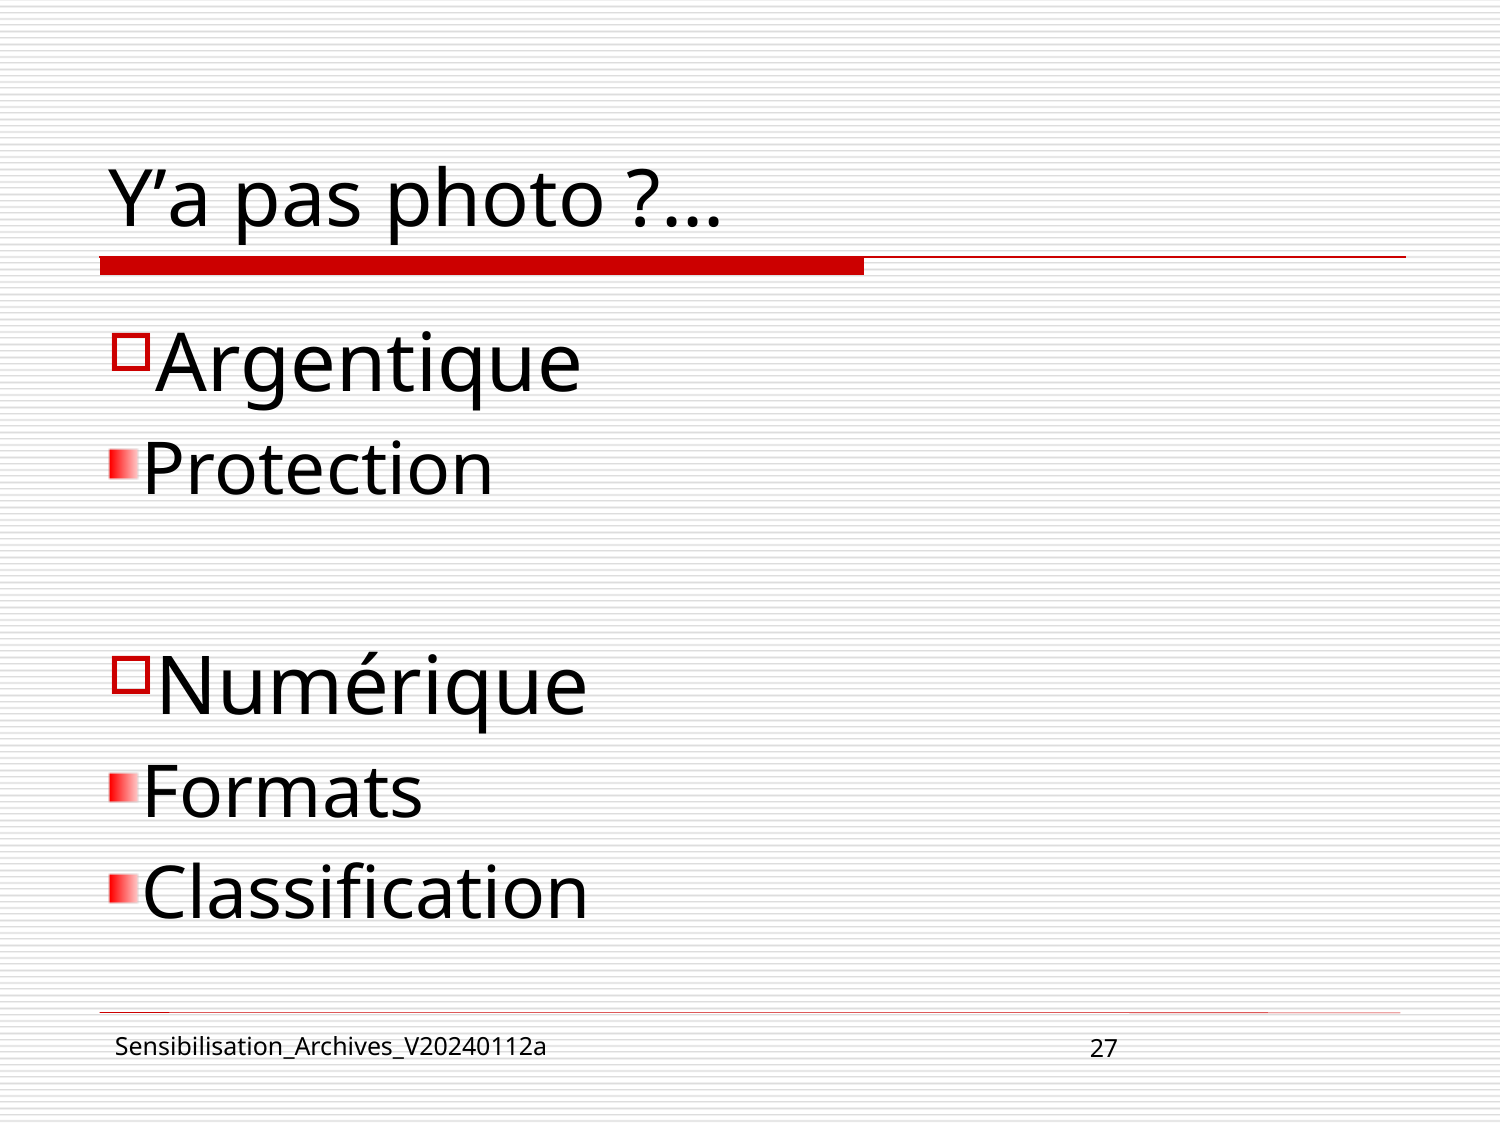

# Y’a pas photo ?...
Argentique
Protection
Numérique
Formats
Classification
Sensibilisation_Archives_V20240112a